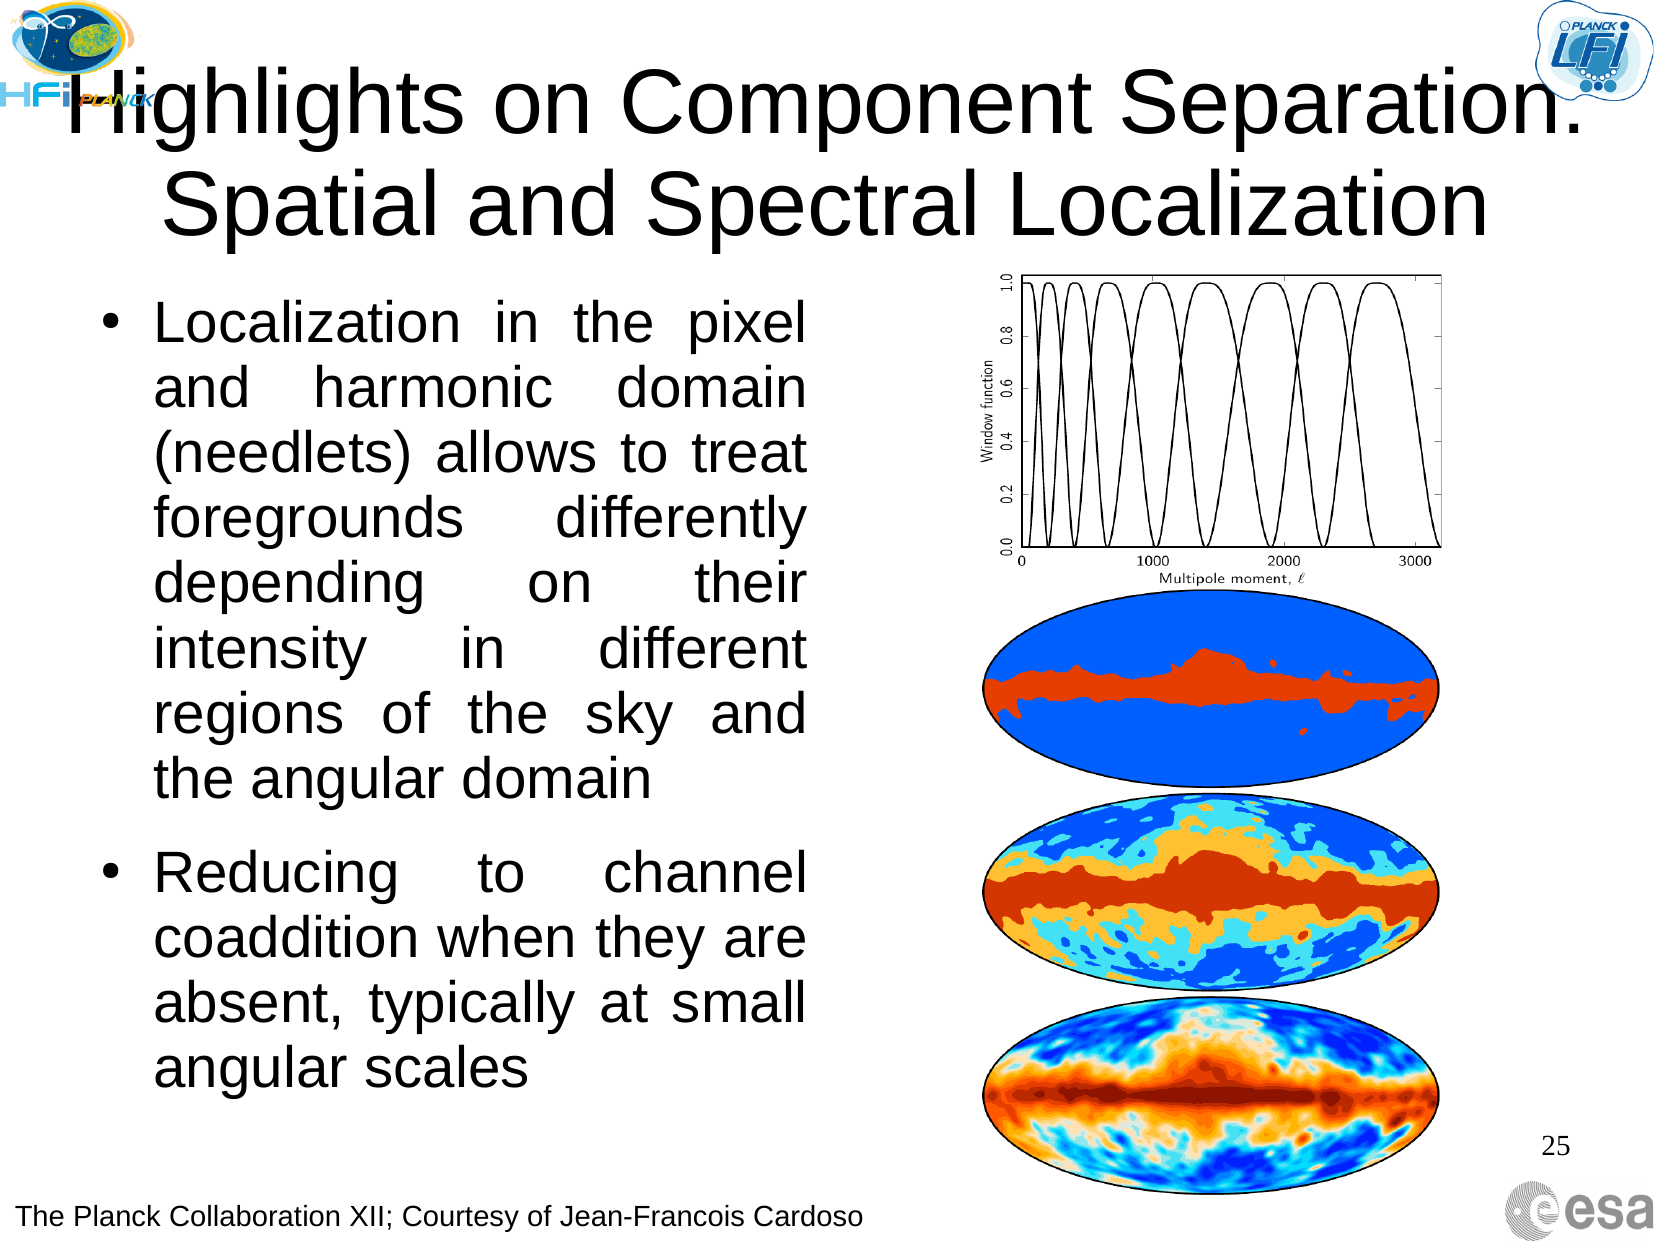

Highlights on Component Separation: Spatial and Spectral Localization
# Localization in the pixel and harmonic domain (needlets) allows to treat foregrounds differently depending on their intensity in different regions of the sky and the angular domain
Reducing to channel coaddition when they are absent, typically at small angular scales
25
The Planck Collaboration XII; Courtesy of Jean-Francois Cardoso